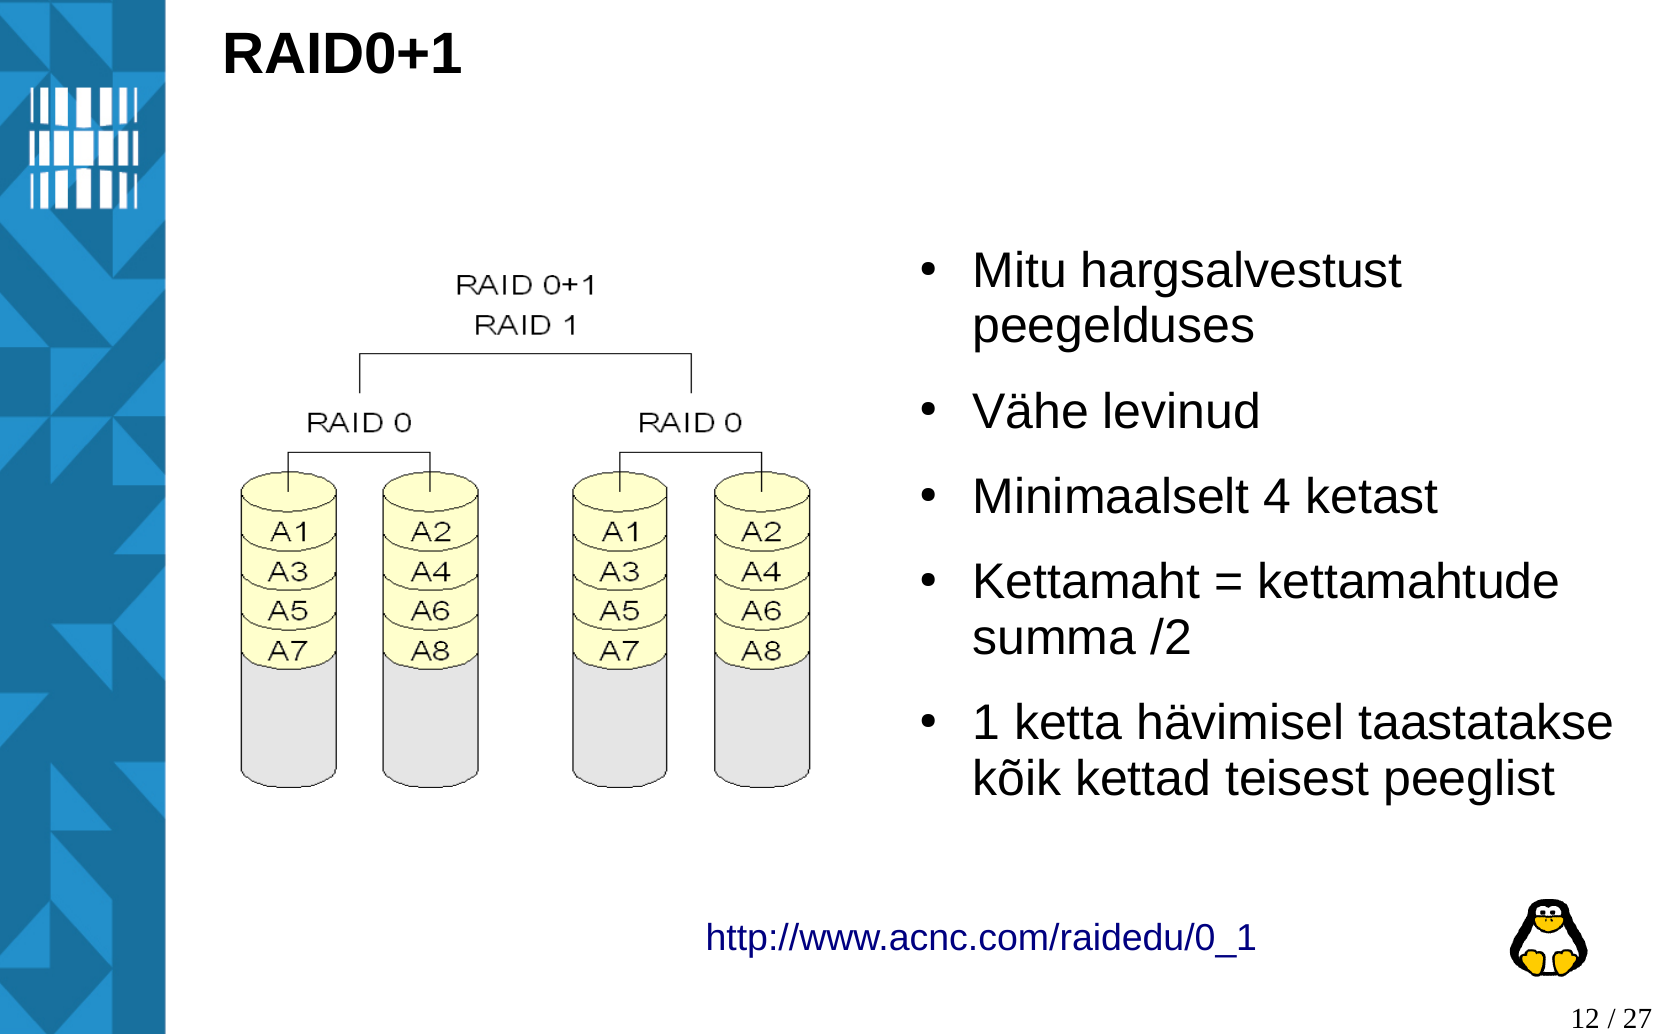

# RAID0+1
Mitu hargsalvestust peegelduses
Vähe levinud
Minimaalselt 4 ketast
Kettamaht = kettamahtude summa /2
1 ketta hävimisel taastatakse kõik kettad teisest peeglist
http://www.acnc.com/raidedu/0_1